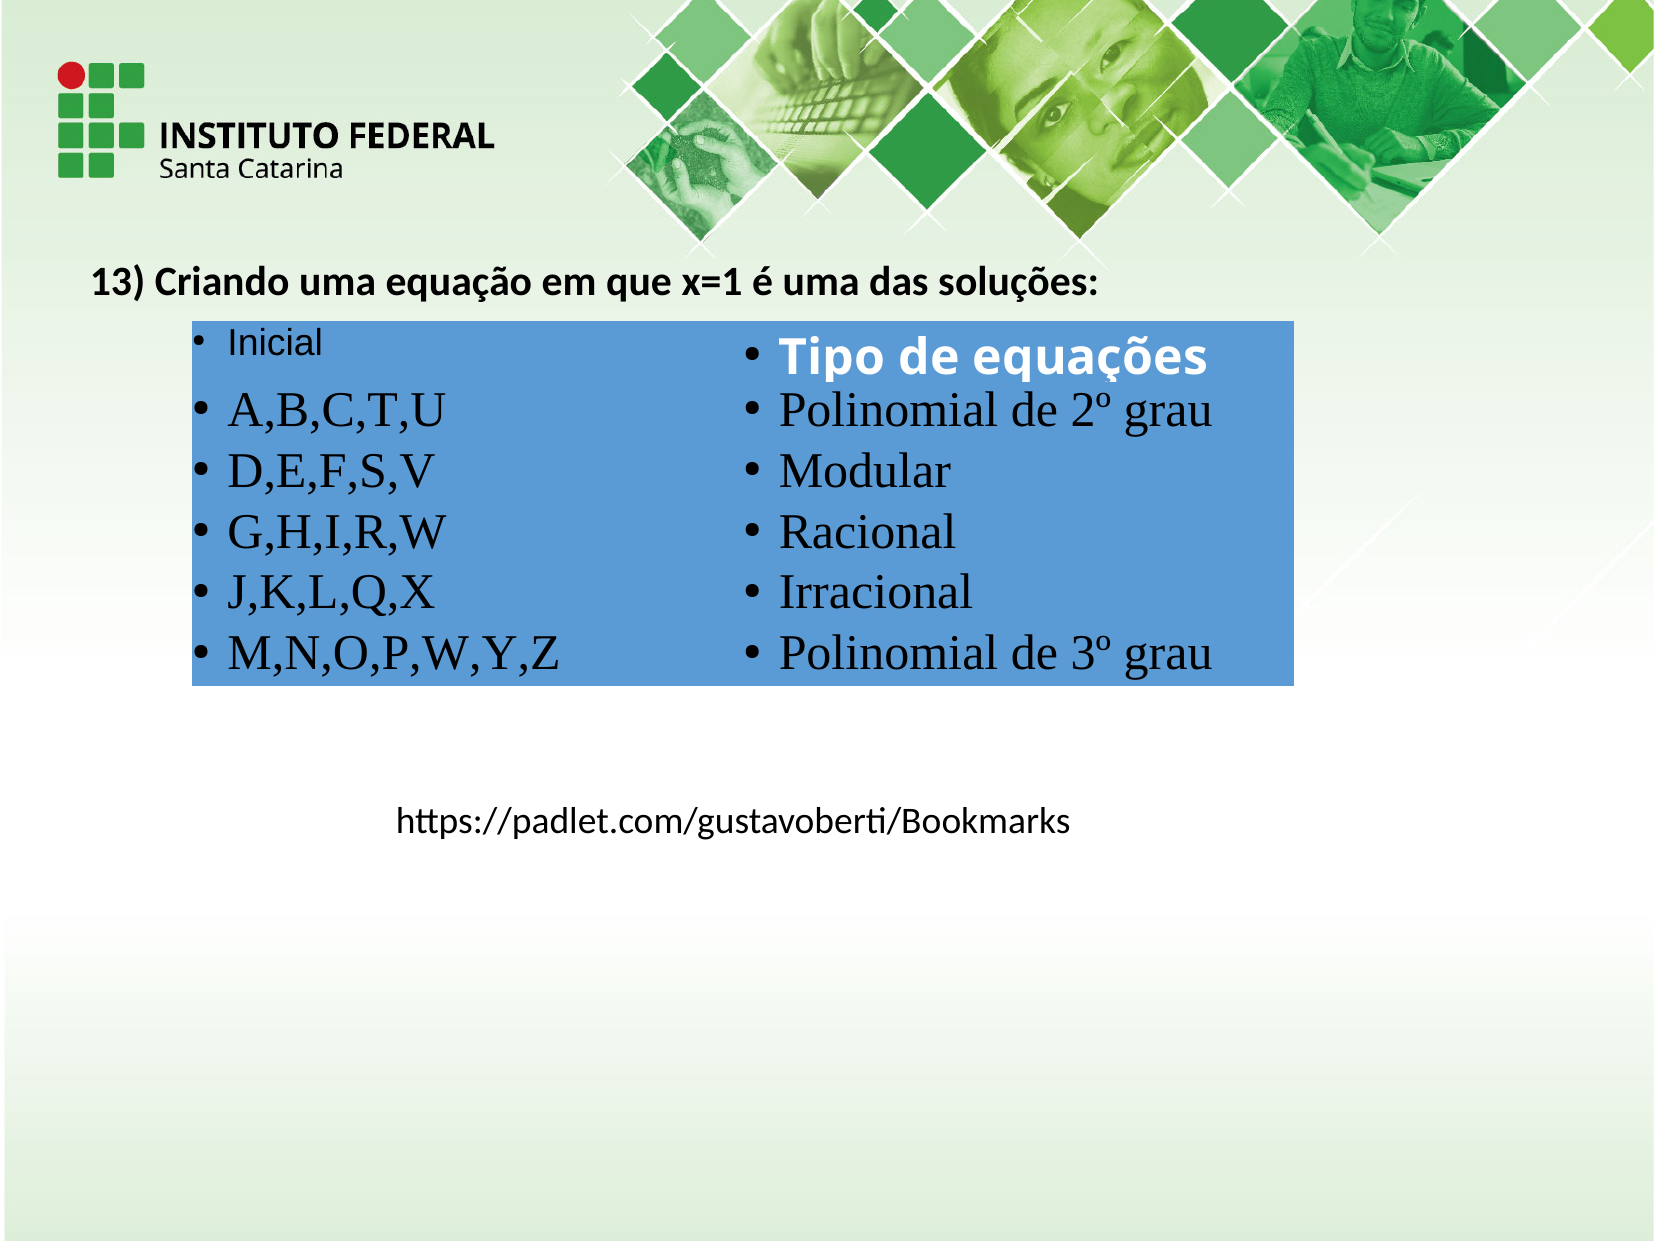

13) Criando uma equação em que x=1 é uma das soluções:
| Inicial | Tipo de equações |
| --- | --- |
| A,B,C,T,U | Polinomial de 2º grau |
| D,E,F,S,V | Modular |
| G,H,I,R,W | Racional |
| J,K,L,Q,X | Irracional |
| M,N,O,P,W,Y,Z | Polinomial de 3º grau |
https://padlet.com/gustavoberti/Bookmarks